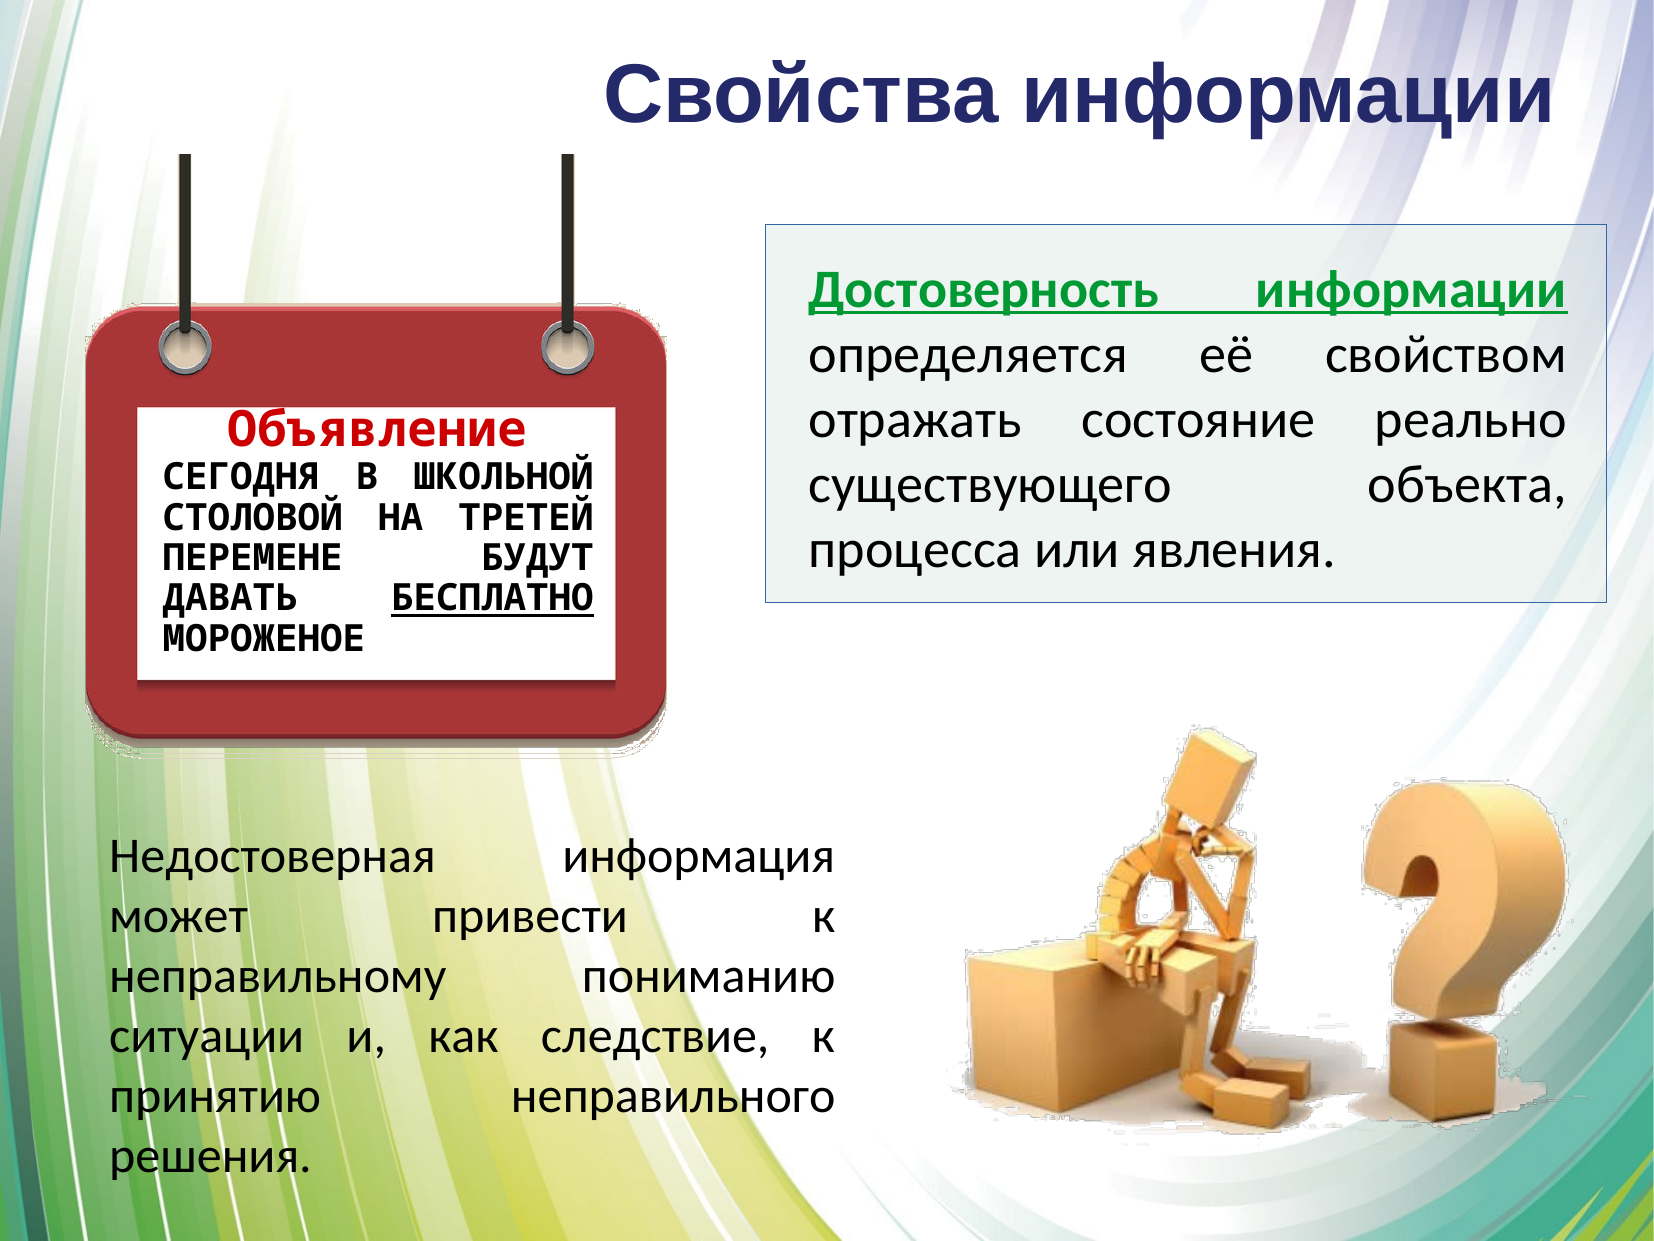

Свойства информации
Достоверность информации определяется её свойством отражать состояние реально существующего объекта, процесса или явления.
Объявление
СЕГОДНЯ В ШКОЛЬНОЙ СТОЛОВОЙ НА ТРЕТЕЙ ПЕРЕМЕНЕ БУДУТ ДАВАТЬ БЕСПЛАТНО МОРОЖЕНОЕ
Недостоверная информация может привести к неправильному пониманию ситуации и, как следствие, к принятию неправильного решения.